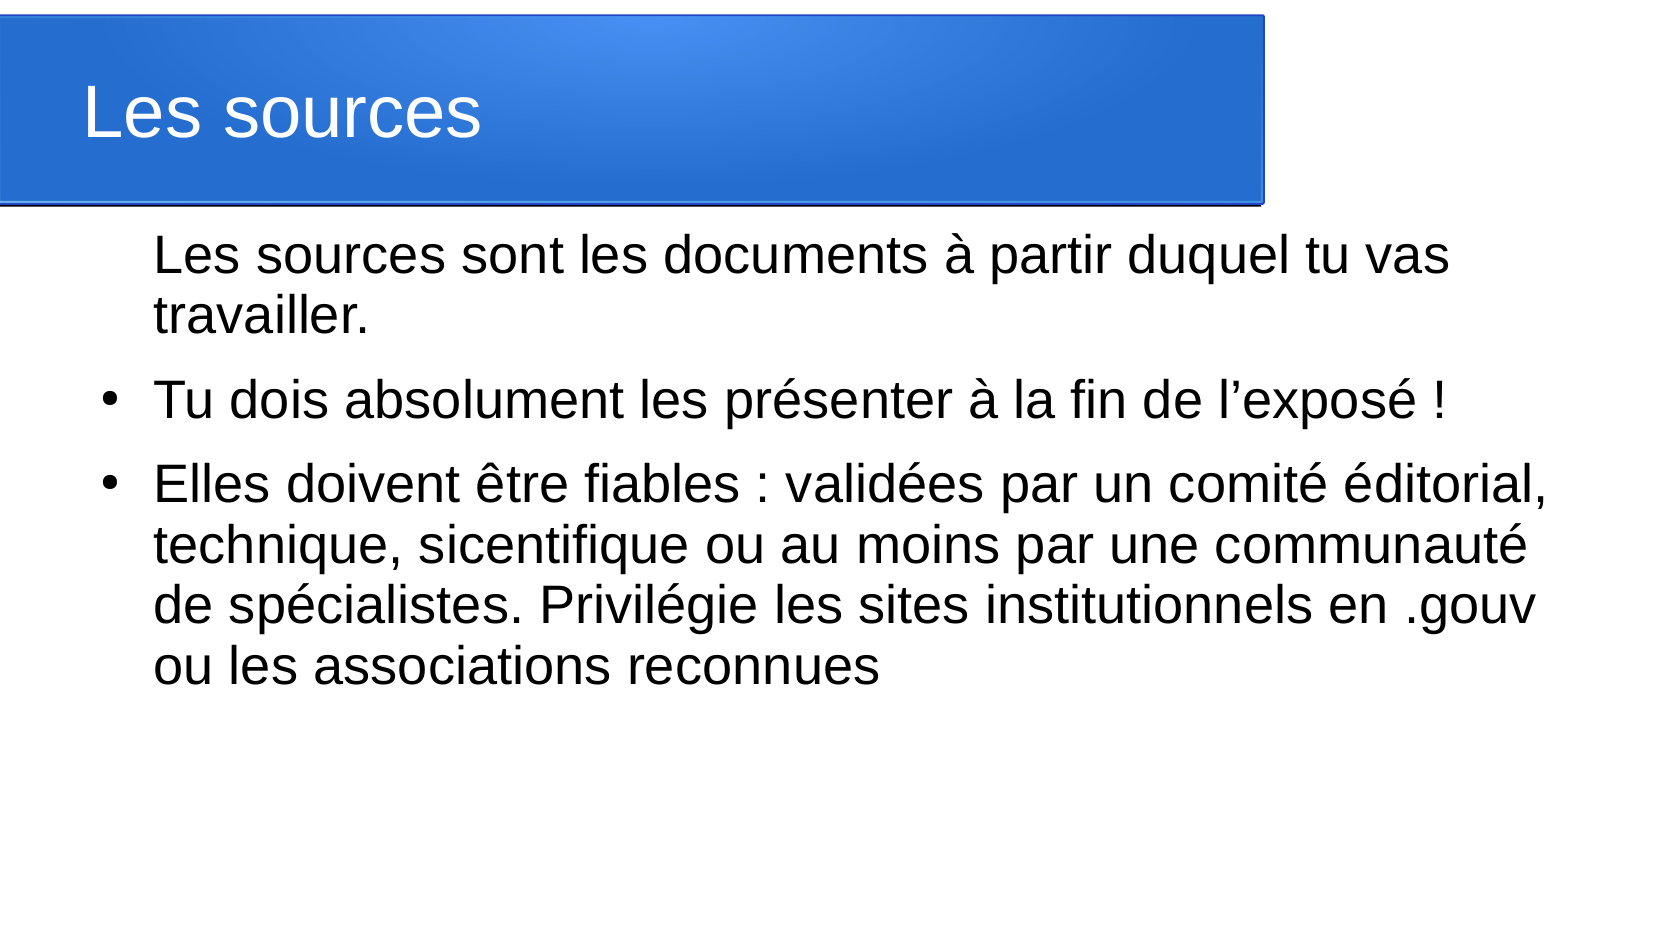

# Les sources
Les sources sont les documents à partir duquel tu vas travailler.
Tu dois absolument les présenter à la fin de l’exposé !
Elles doivent être fiables : validées par un comité éditorial, technique, sicentifique ou au moins par une communauté de spécialistes. Privilégie les sites institutionnels en .gouv ou les associations reconnues